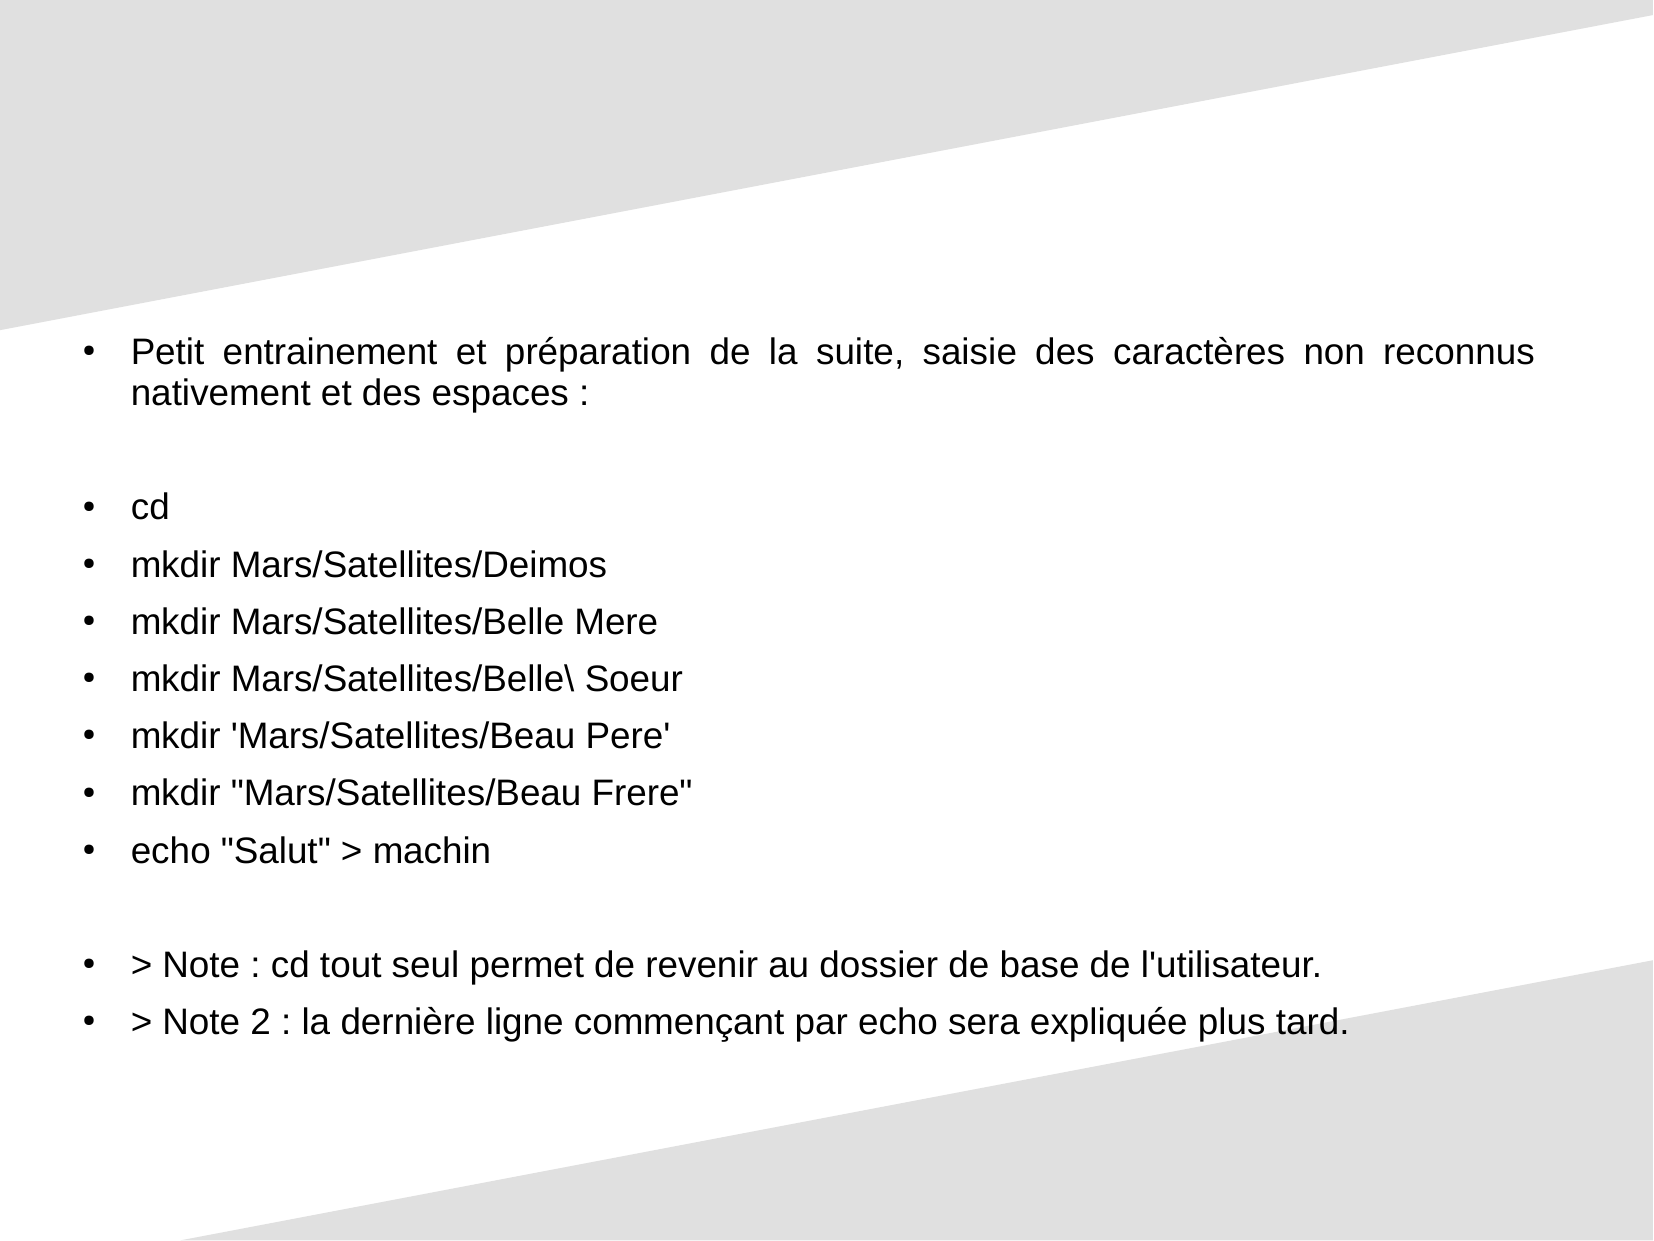

#
Petit entrainement et préparation de la suite, saisie des caractères non reconnus nativement et des espaces :
cd
mkdir Mars/Satellites/Deimos
mkdir Mars/Satellites/Belle Mere
mkdir Mars/Satellites/Belle\ Soeur
mkdir 'Mars/Satellites/Beau Pere'
mkdir "Mars/Satellites/Beau Frere"
echo "Salut" > machin
> Note : cd tout seul permet de revenir au dossier de base de l'utilisateur.
> Note 2 : la dernière ligne commençant par echo sera expliquée plus tard.